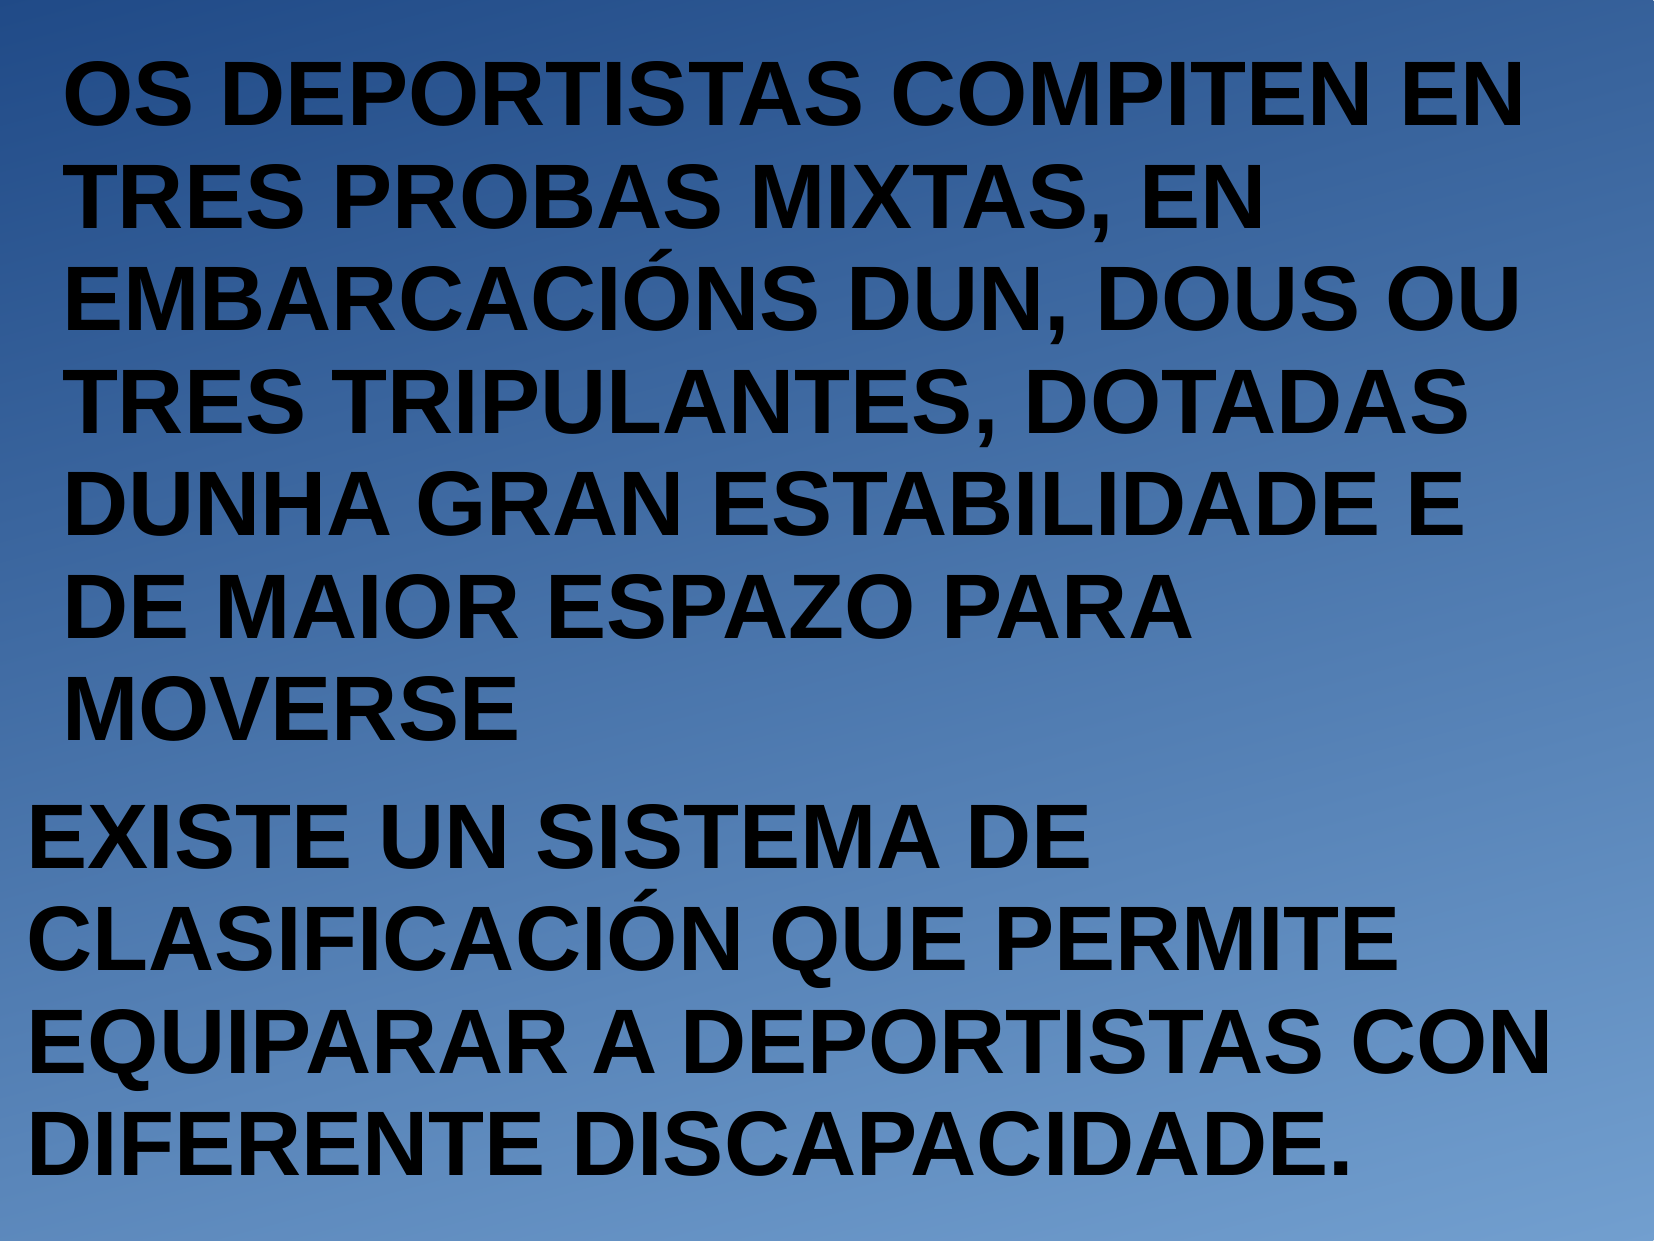

OS DEPORTISTAS COMPITEN EN TRES PROBAS MIXTAS, EN EMBARCACIÓNS DUN, DOUS OU TRES TRIPULANTES, DOTADAS DUNHA GRAN ESTABILIDADE E DE MAIOR ESPAZO PARA MOVERSE
EXISTE UN SISTEMA DE CLASIFICACIÓN QUE PERMITE EQUIPARAR A DEPORTISTAS CON DIFERENTE DISCAPACIDADE.